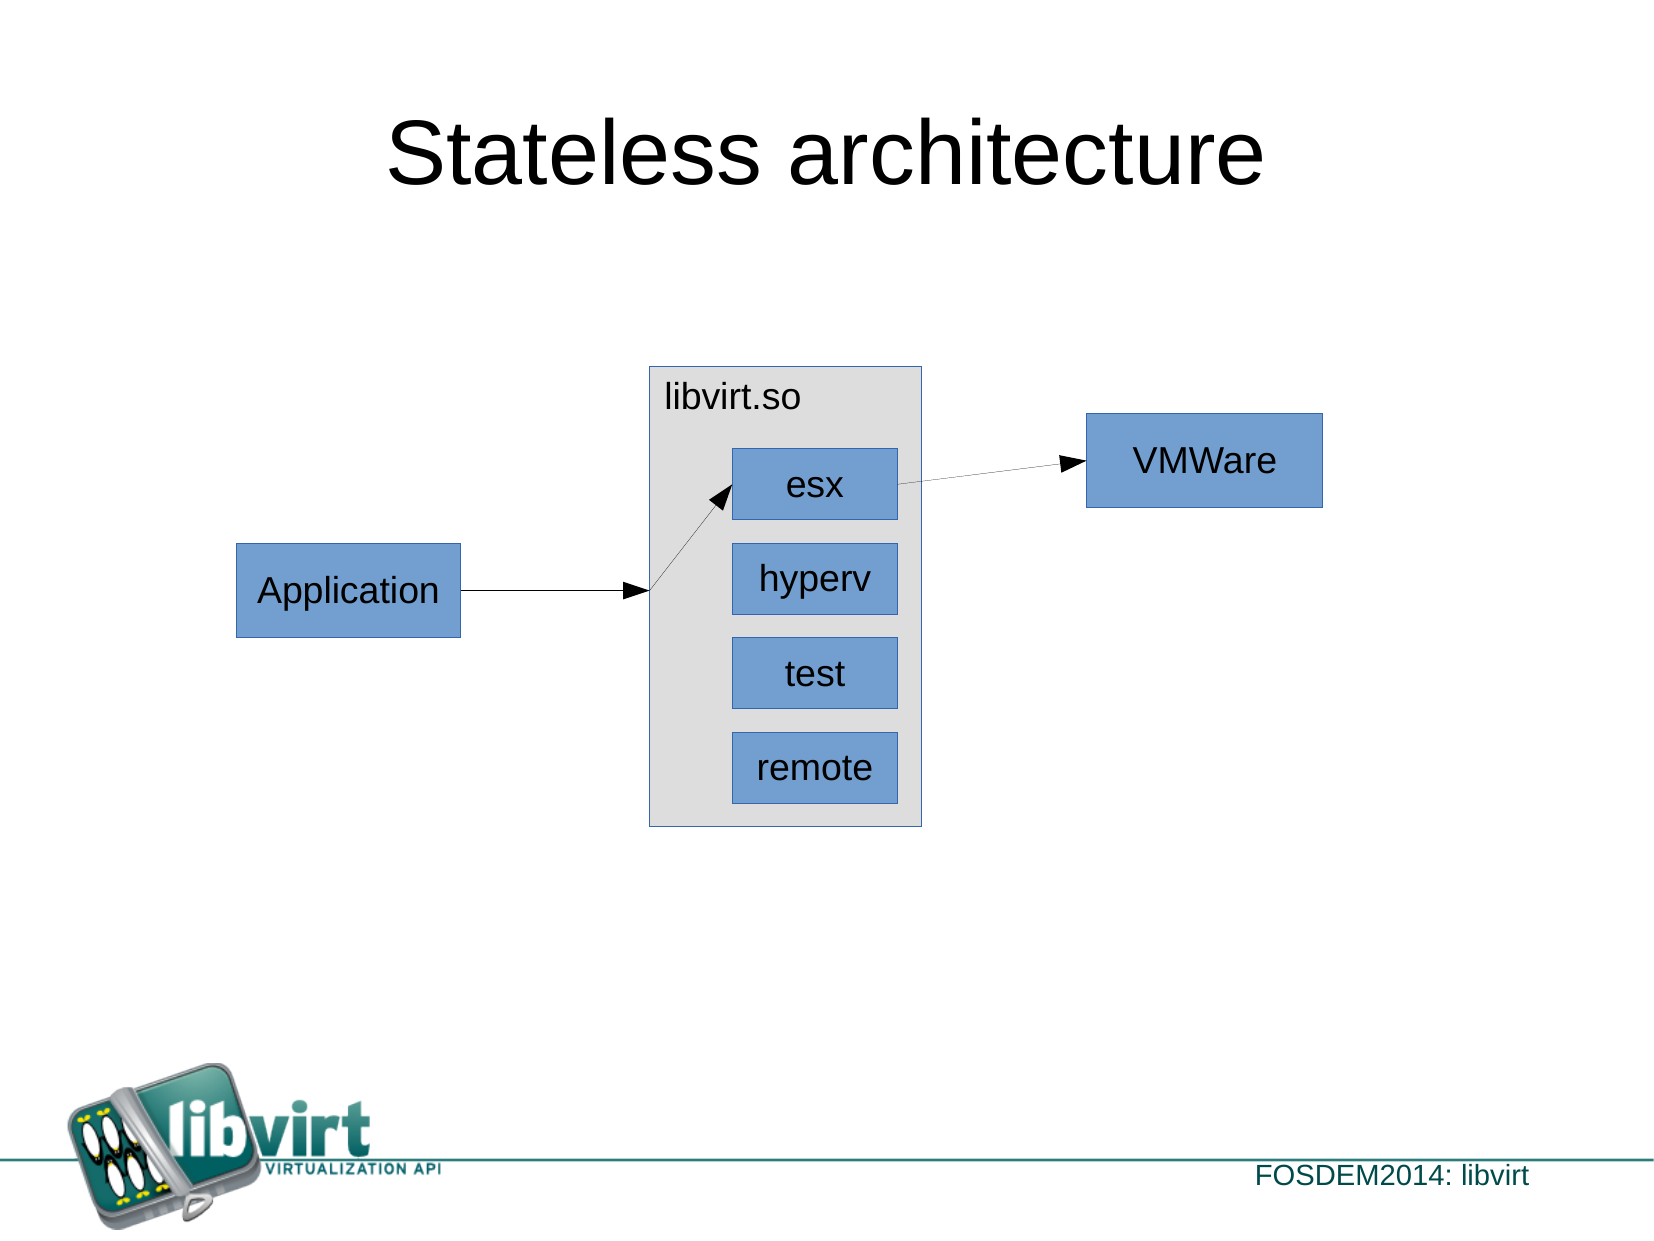

# Stateless architecture
libvirt.so
VMWare
esx
Application
hyperv
test
remote